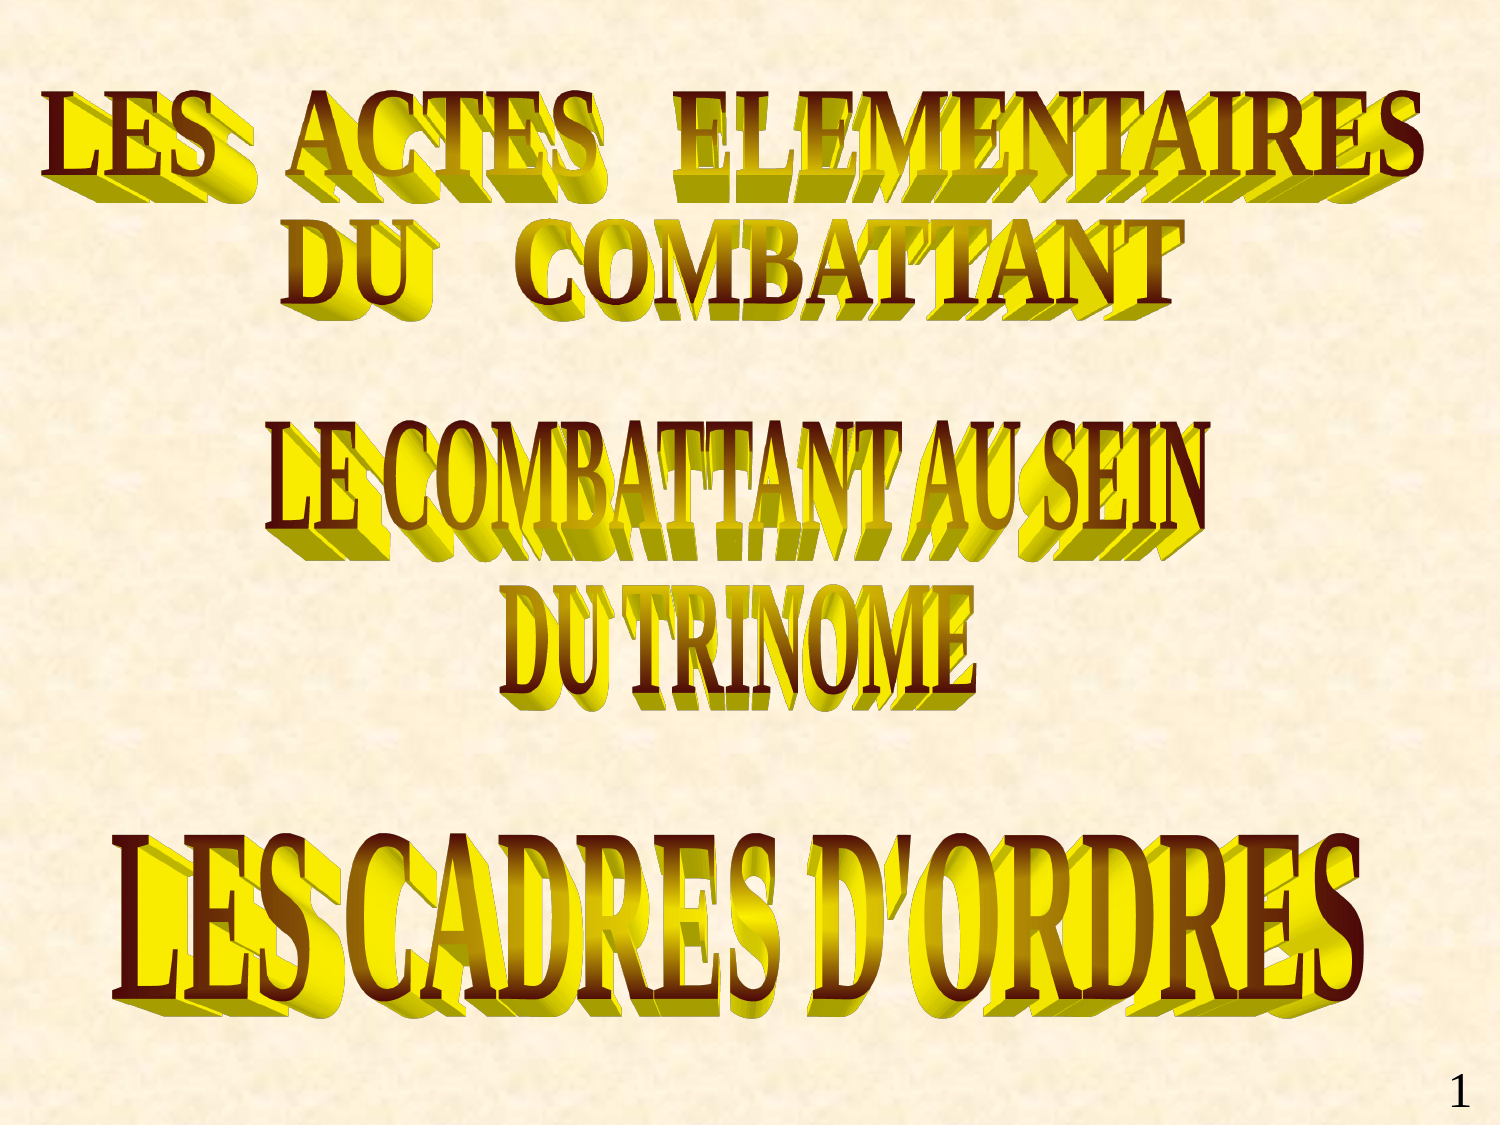

LES ACTES ELEMENTAIRES
DU COMBATTANT
LE COMBATTANT AU SEIN
DU TRINOME
LES CADRES D'ORDRES
1